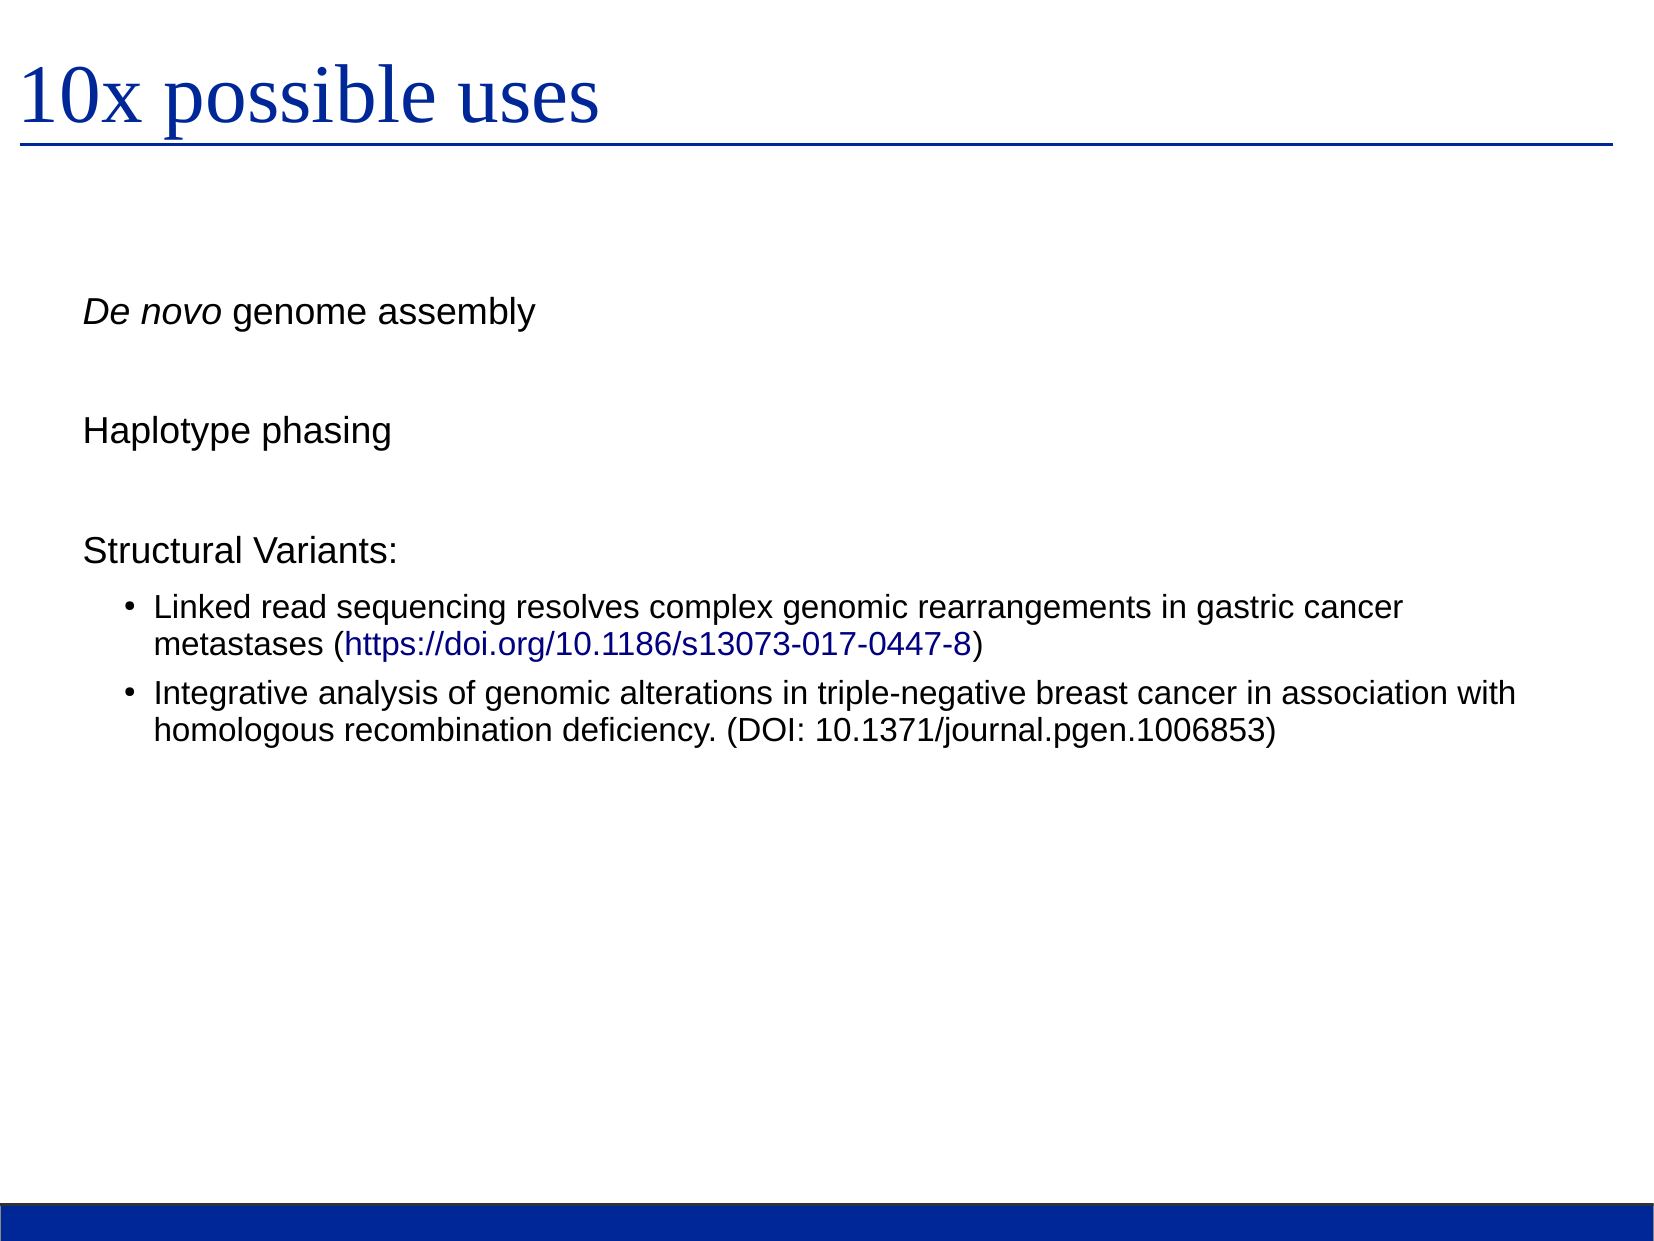

# 10x possible uses
De novo genome assembly
Haplotype phasing
Structural Variants:
Linked read sequencing resolves complex genomic rearrangements in gastric cancer metastases (https://doi.org/10.1186/s13073-017-0447-8)
Integrative analysis of genomic alterations in triple-negative breast cancer in association with homologous recombination deficiency. (DOI: 10.1371/journal.pgen.1006853)